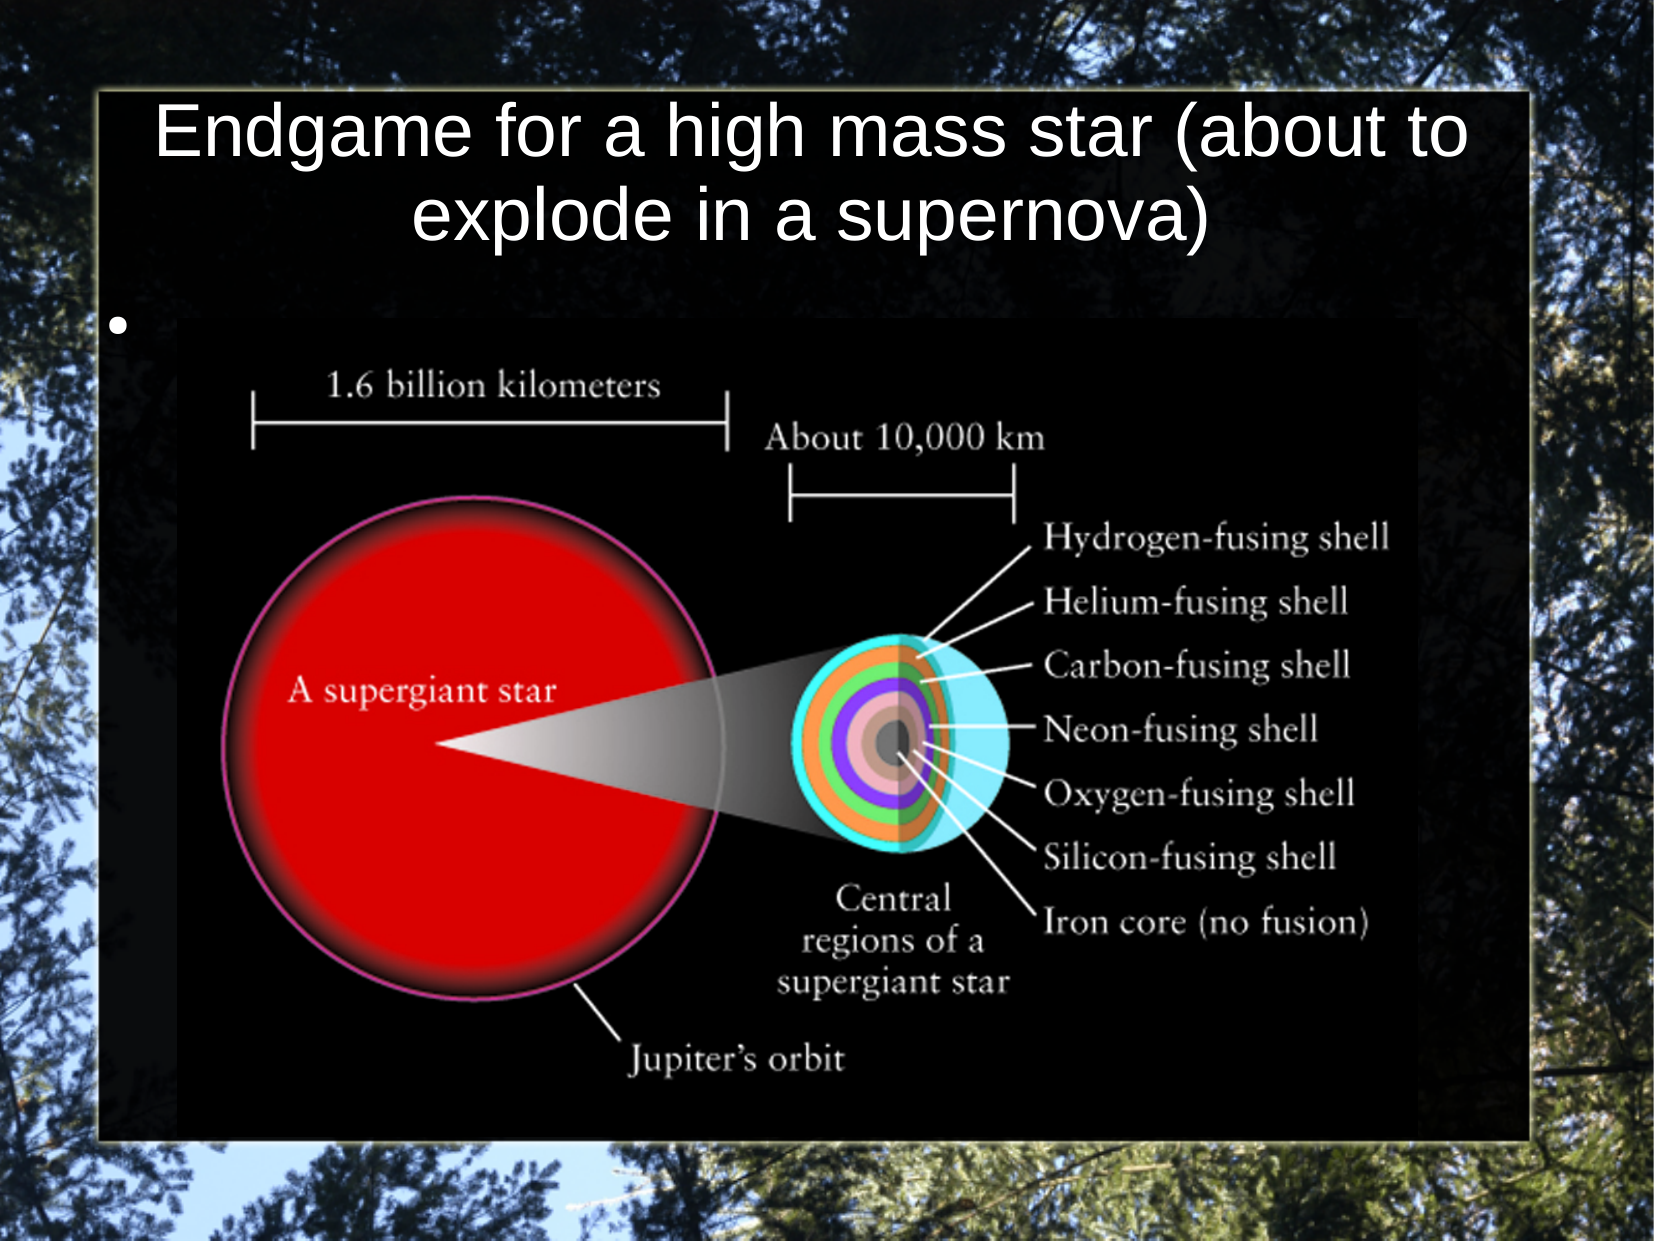

# Endgame for a high mass star (about to explode in a supernova)